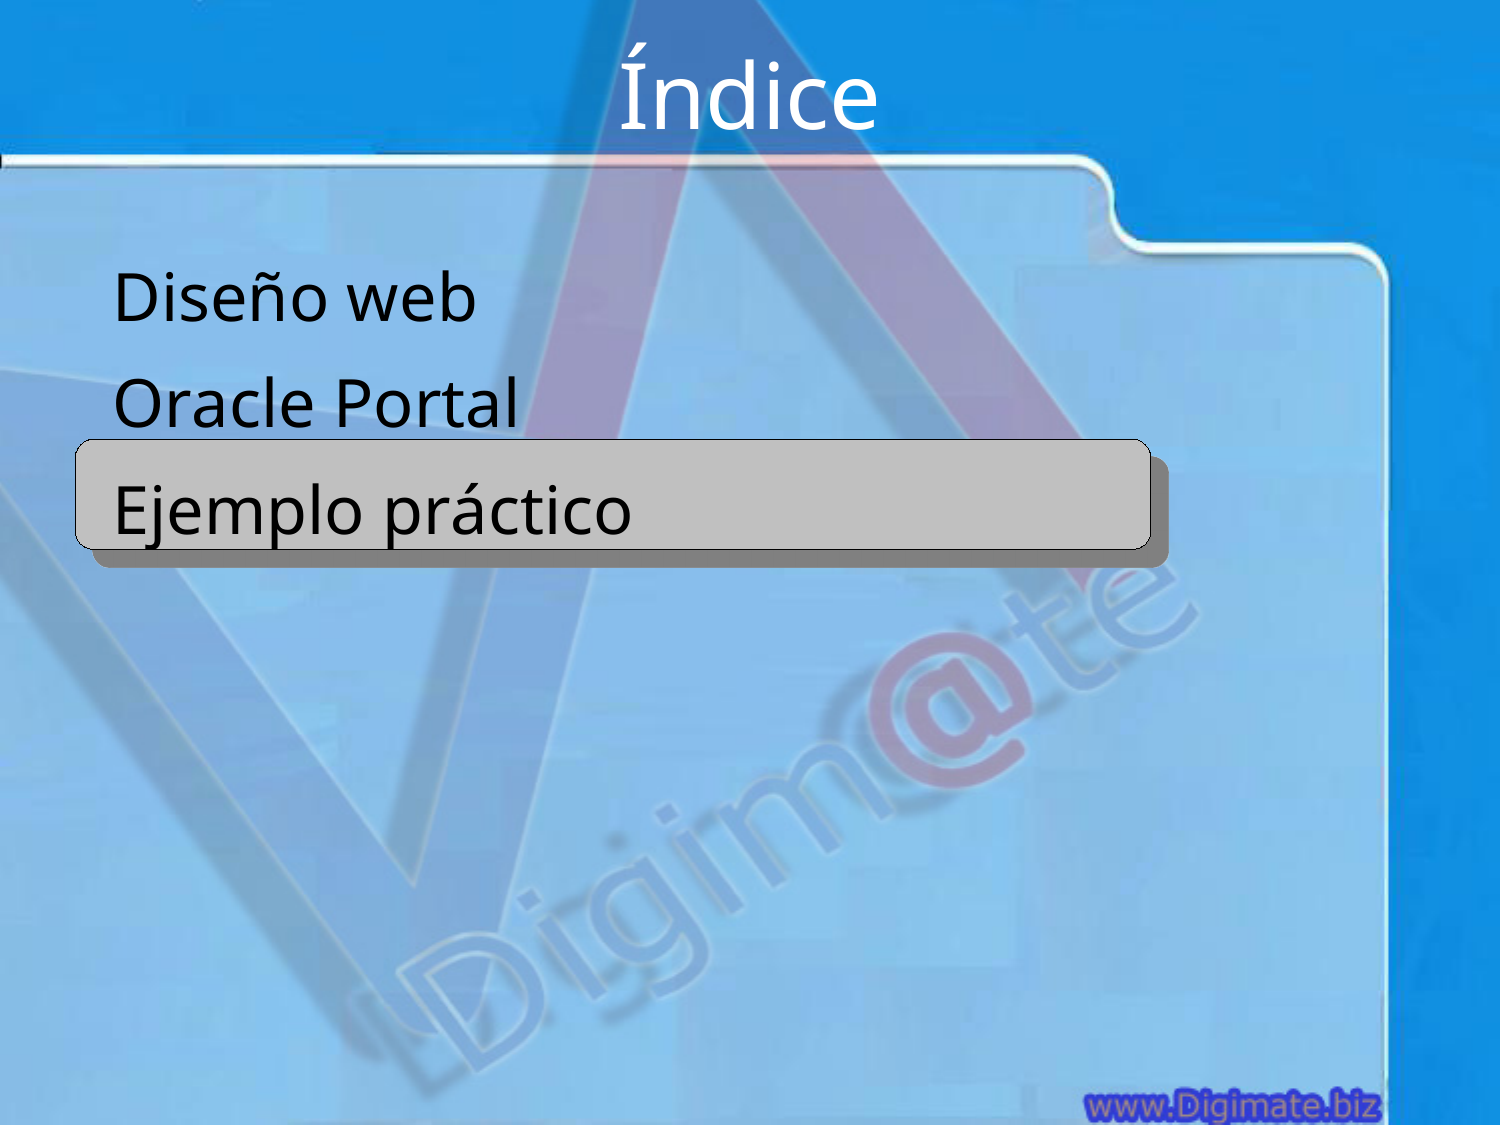

# Índice
Diseño web
Oracle Portal
Ejemplo práctico